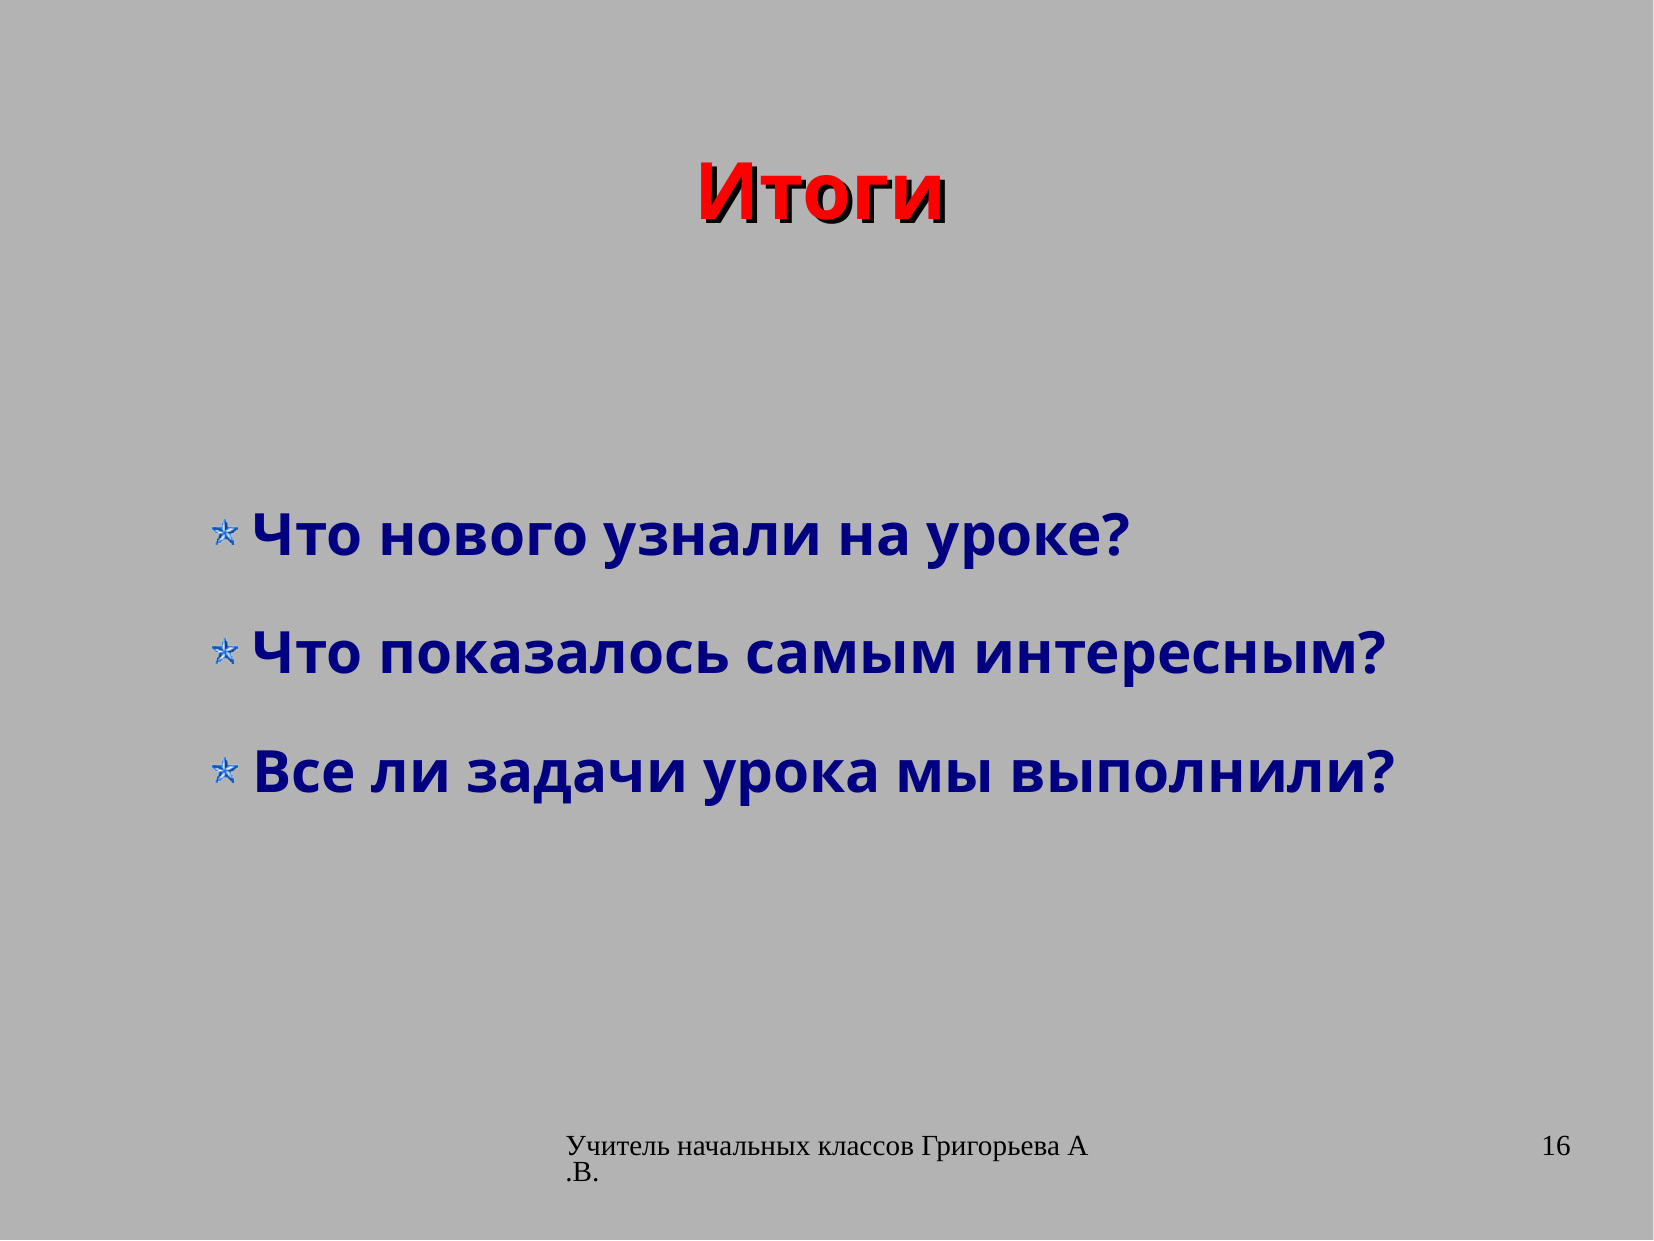

# Итоги
 Что нового узнали на уроке?
 Что показалось самым интересным?
 Все ли задачи урока мы выполнили?
Учитель начальных классов Григорьева А.В.
16